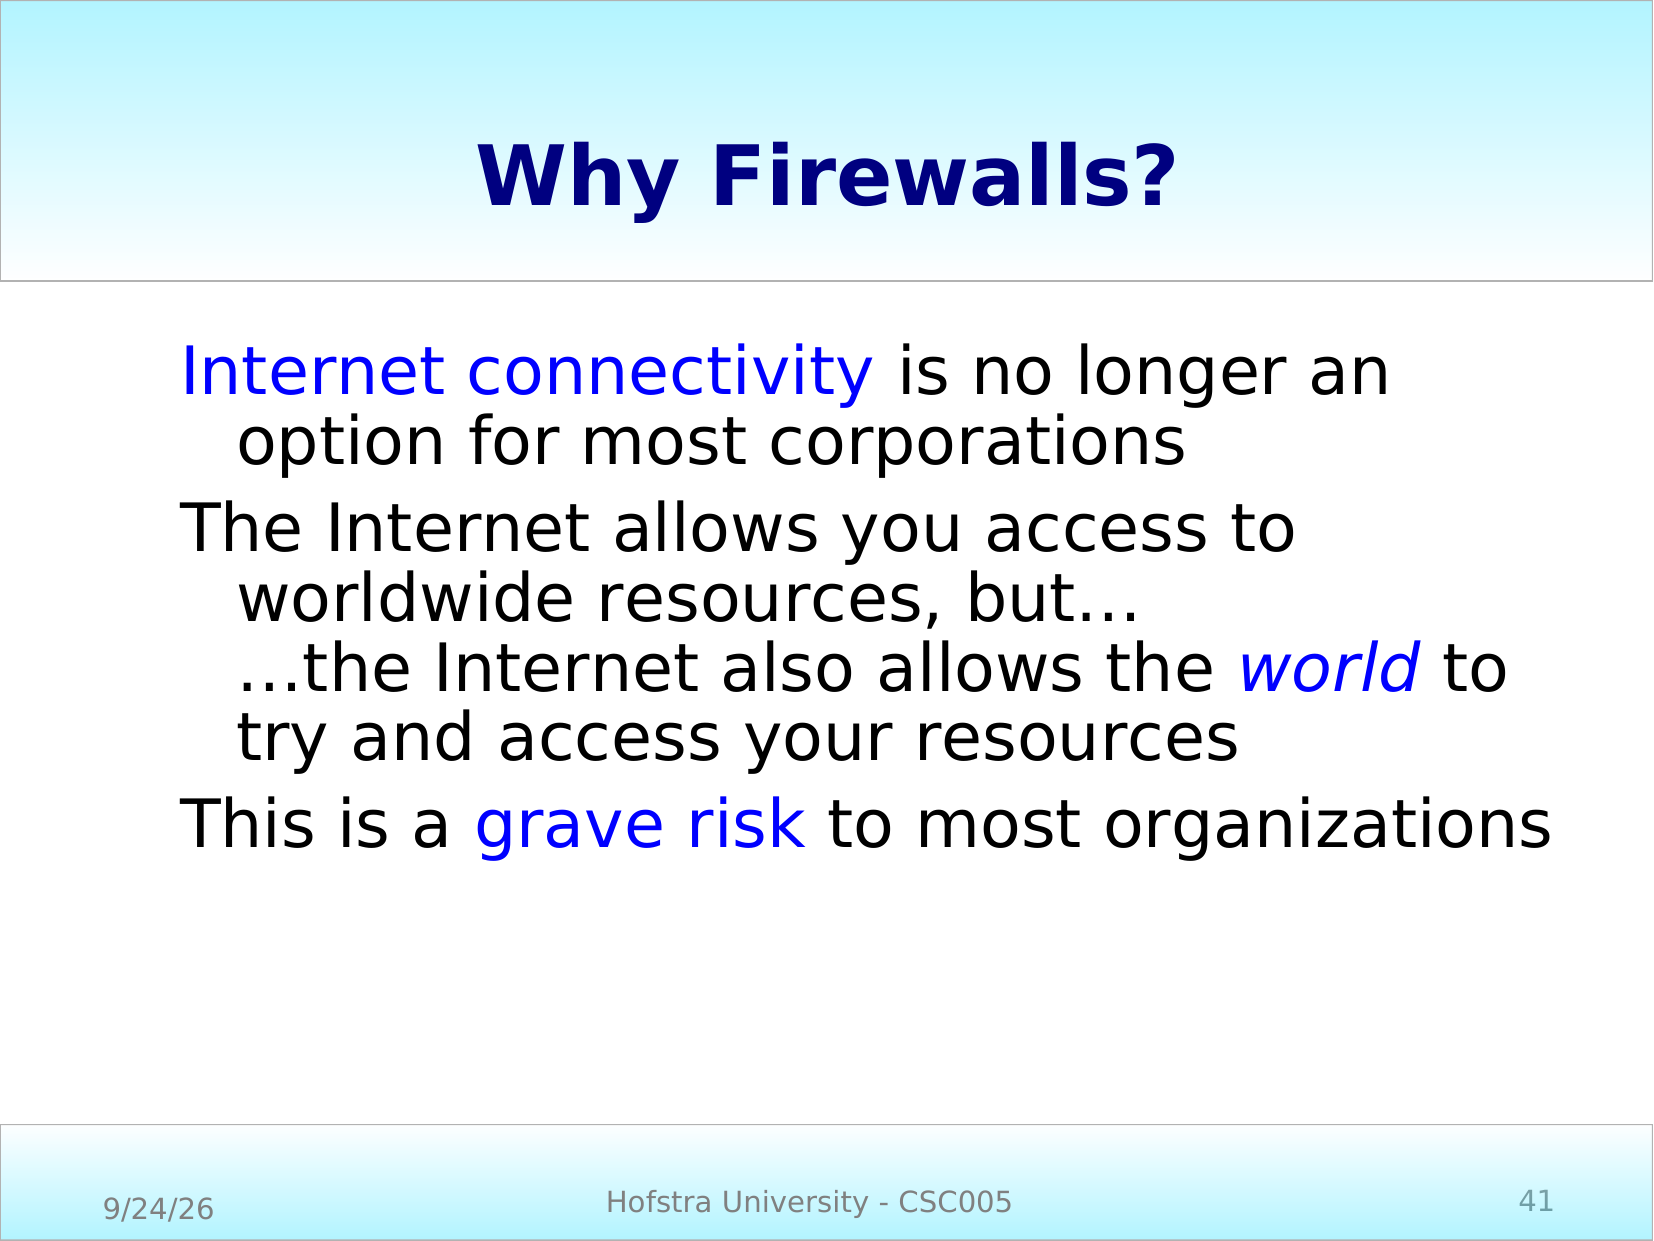

# Why Firewalls?
Internet connectivity is no longer an option for most corporations
The Internet allows you access to worldwide resources, but…
…the Internet also allows the world to try and access your resources
This is a grave risk to most organizations
41
Hofstra University - CSC005